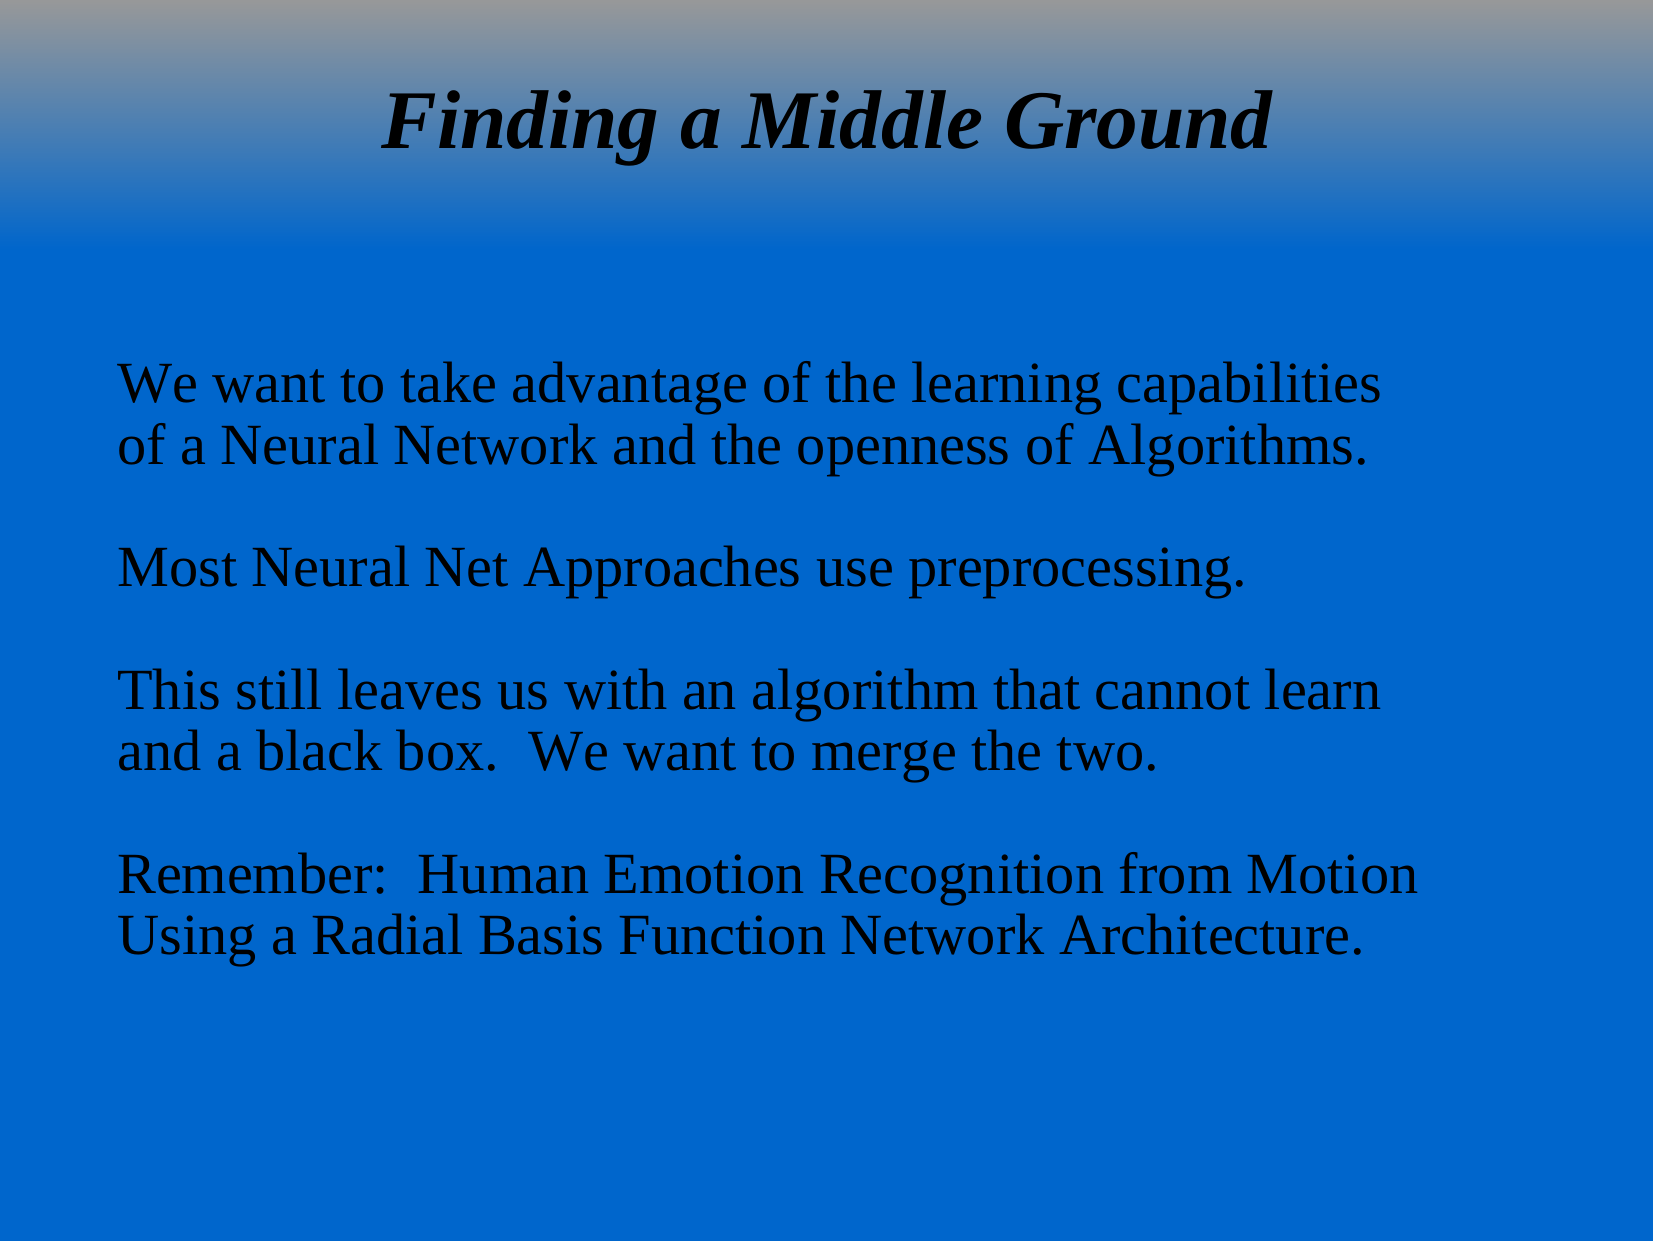

Finding a Middle Ground
We want to take advantage of the learning capabilities of a Neural Network and the openness of Algorithms.
Most Neural Net Approaches use preprocessing.
This still leaves us with an algorithm that cannot learn and a black box. We want to merge the two.
Remember: Human Emotion Recognition from Motion Using a Radial Basis Function Network Architecture.